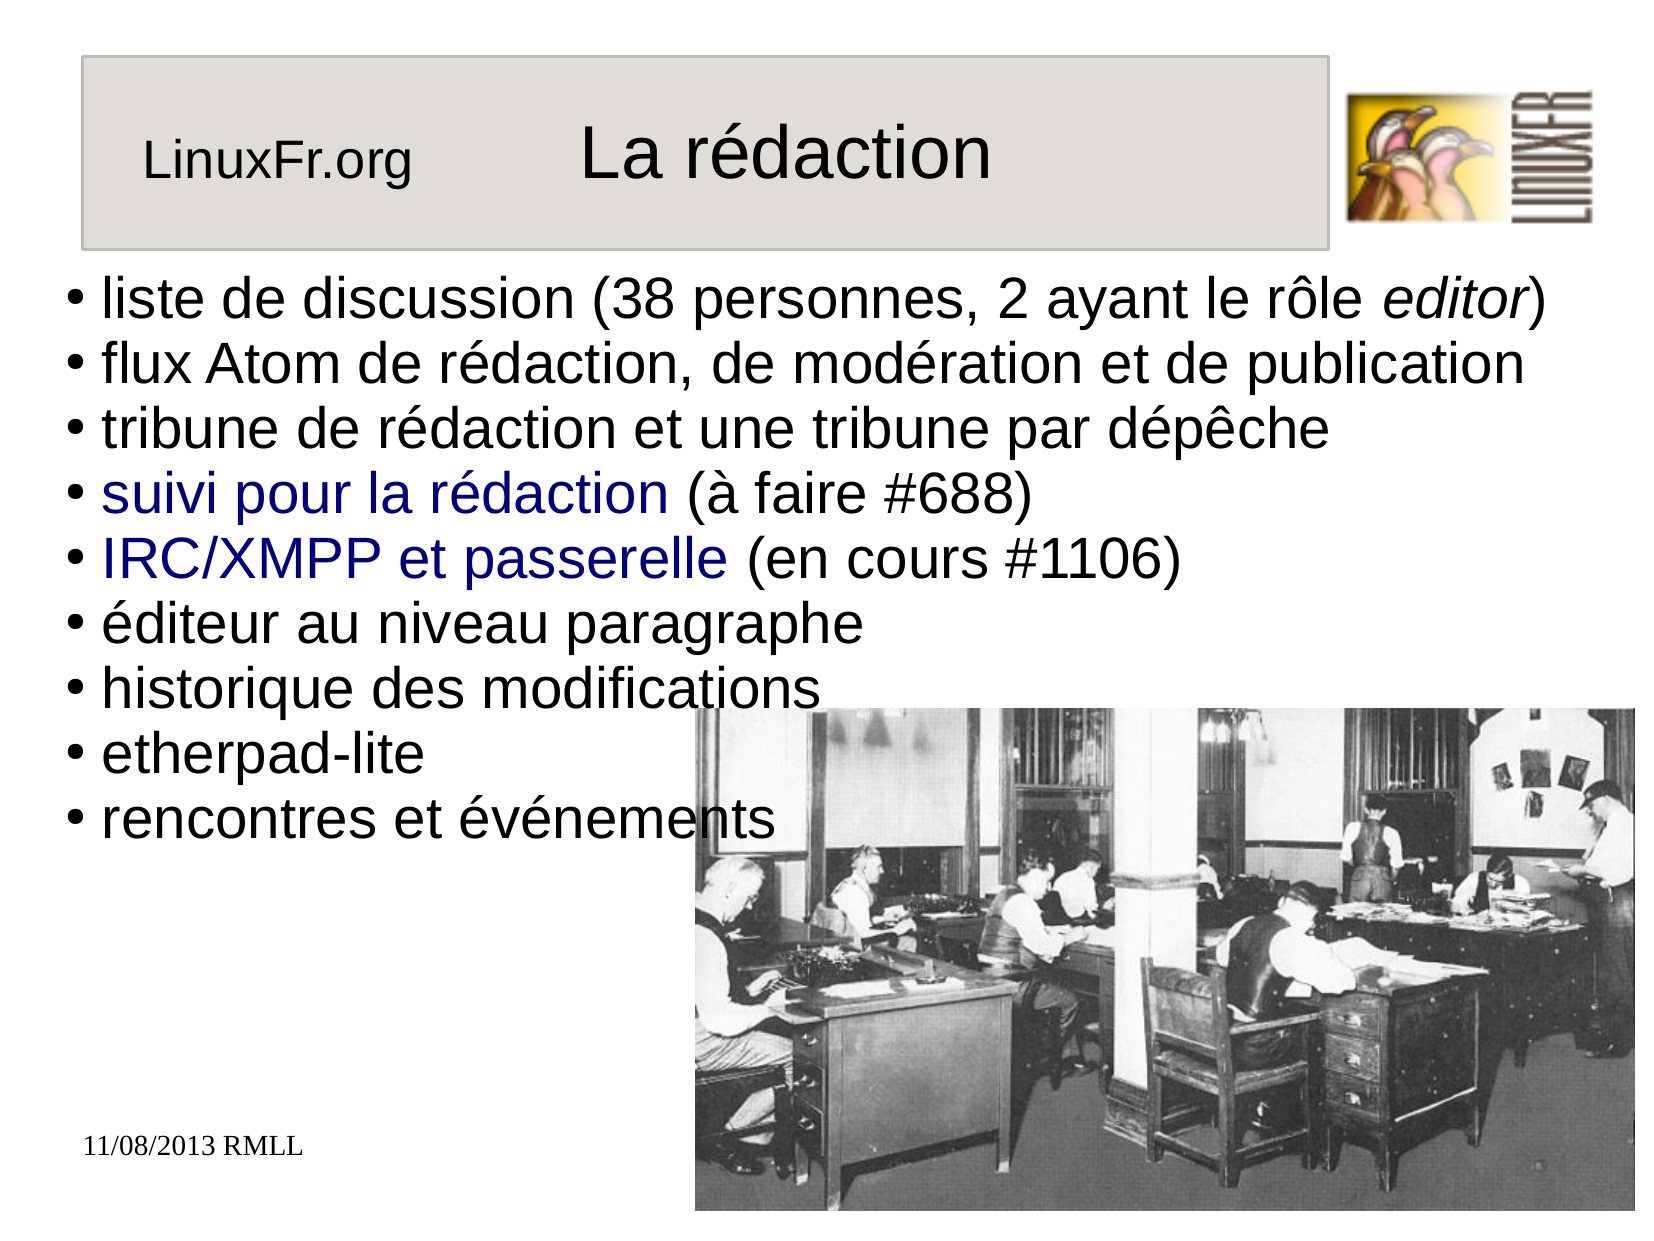

# LinuxFr.org La rédaction
 liste de discussion (38 personnes, 2 ayant le rôle editor)
 flux Atom de rédaction, de modération et de publication
 tribune de rédaction et une tribune par dépêche
 suivi pour la rédaction (à faire #688)
 IRC/XMPP et passerelle (en cours #1106)
 éditeur au niveau paragraphe
 historique des modifications
 etherpad-lite
 rencontres et événements